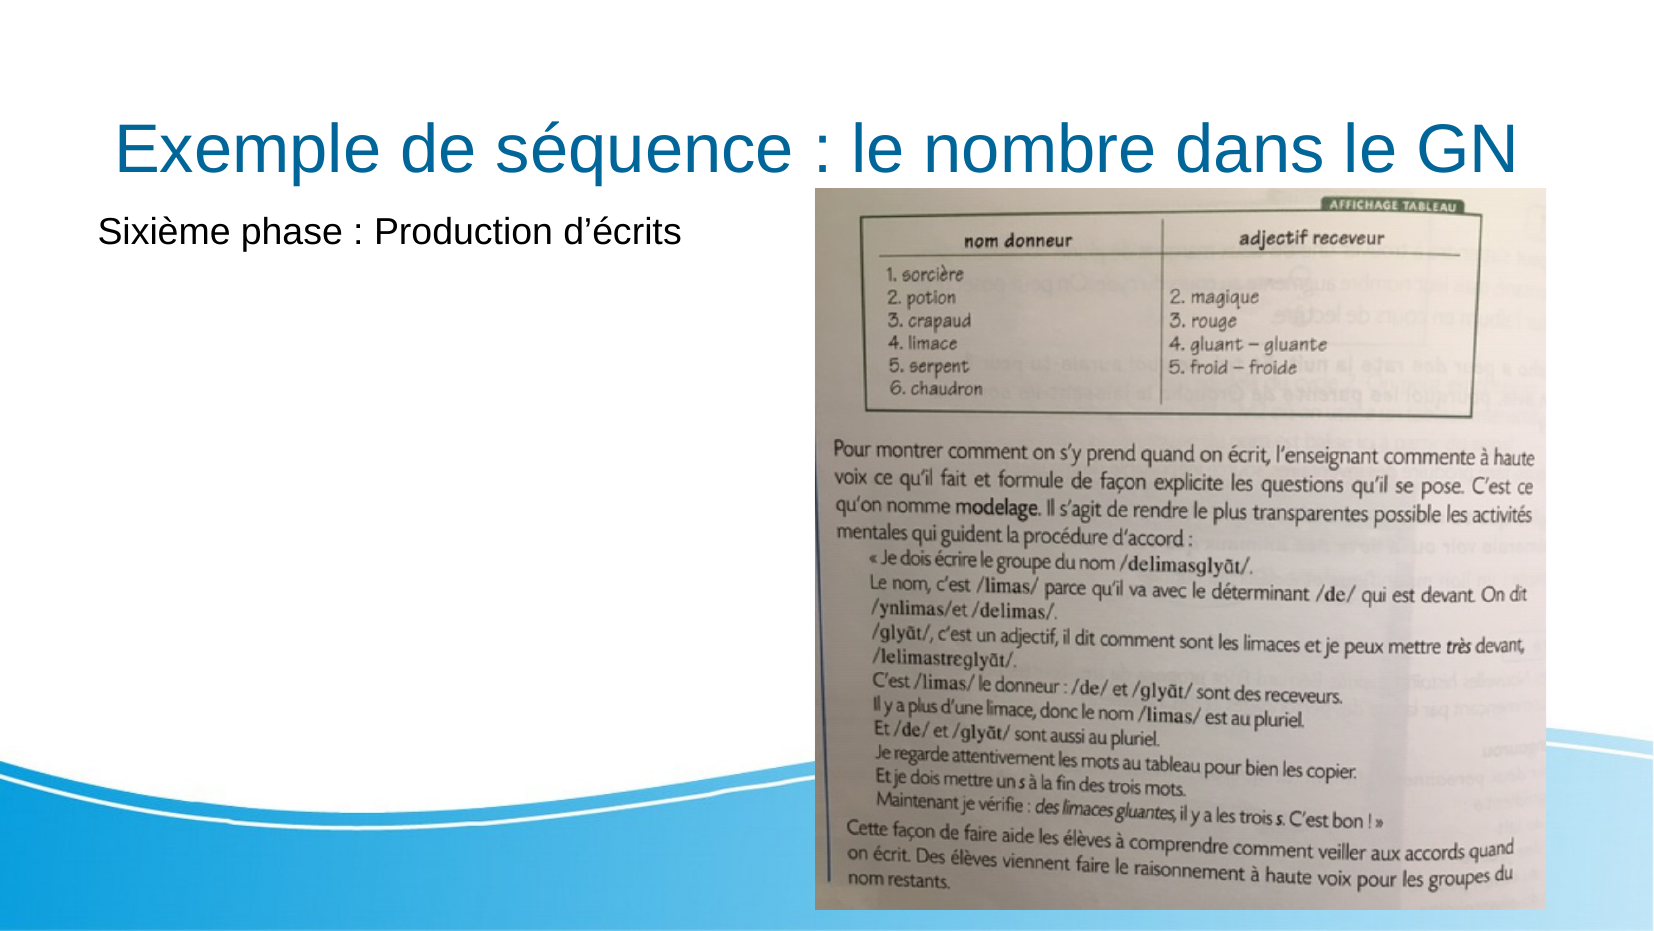

# Exemple de séquence : le nombre dans le GN
Sixième phase : Production d’écrits